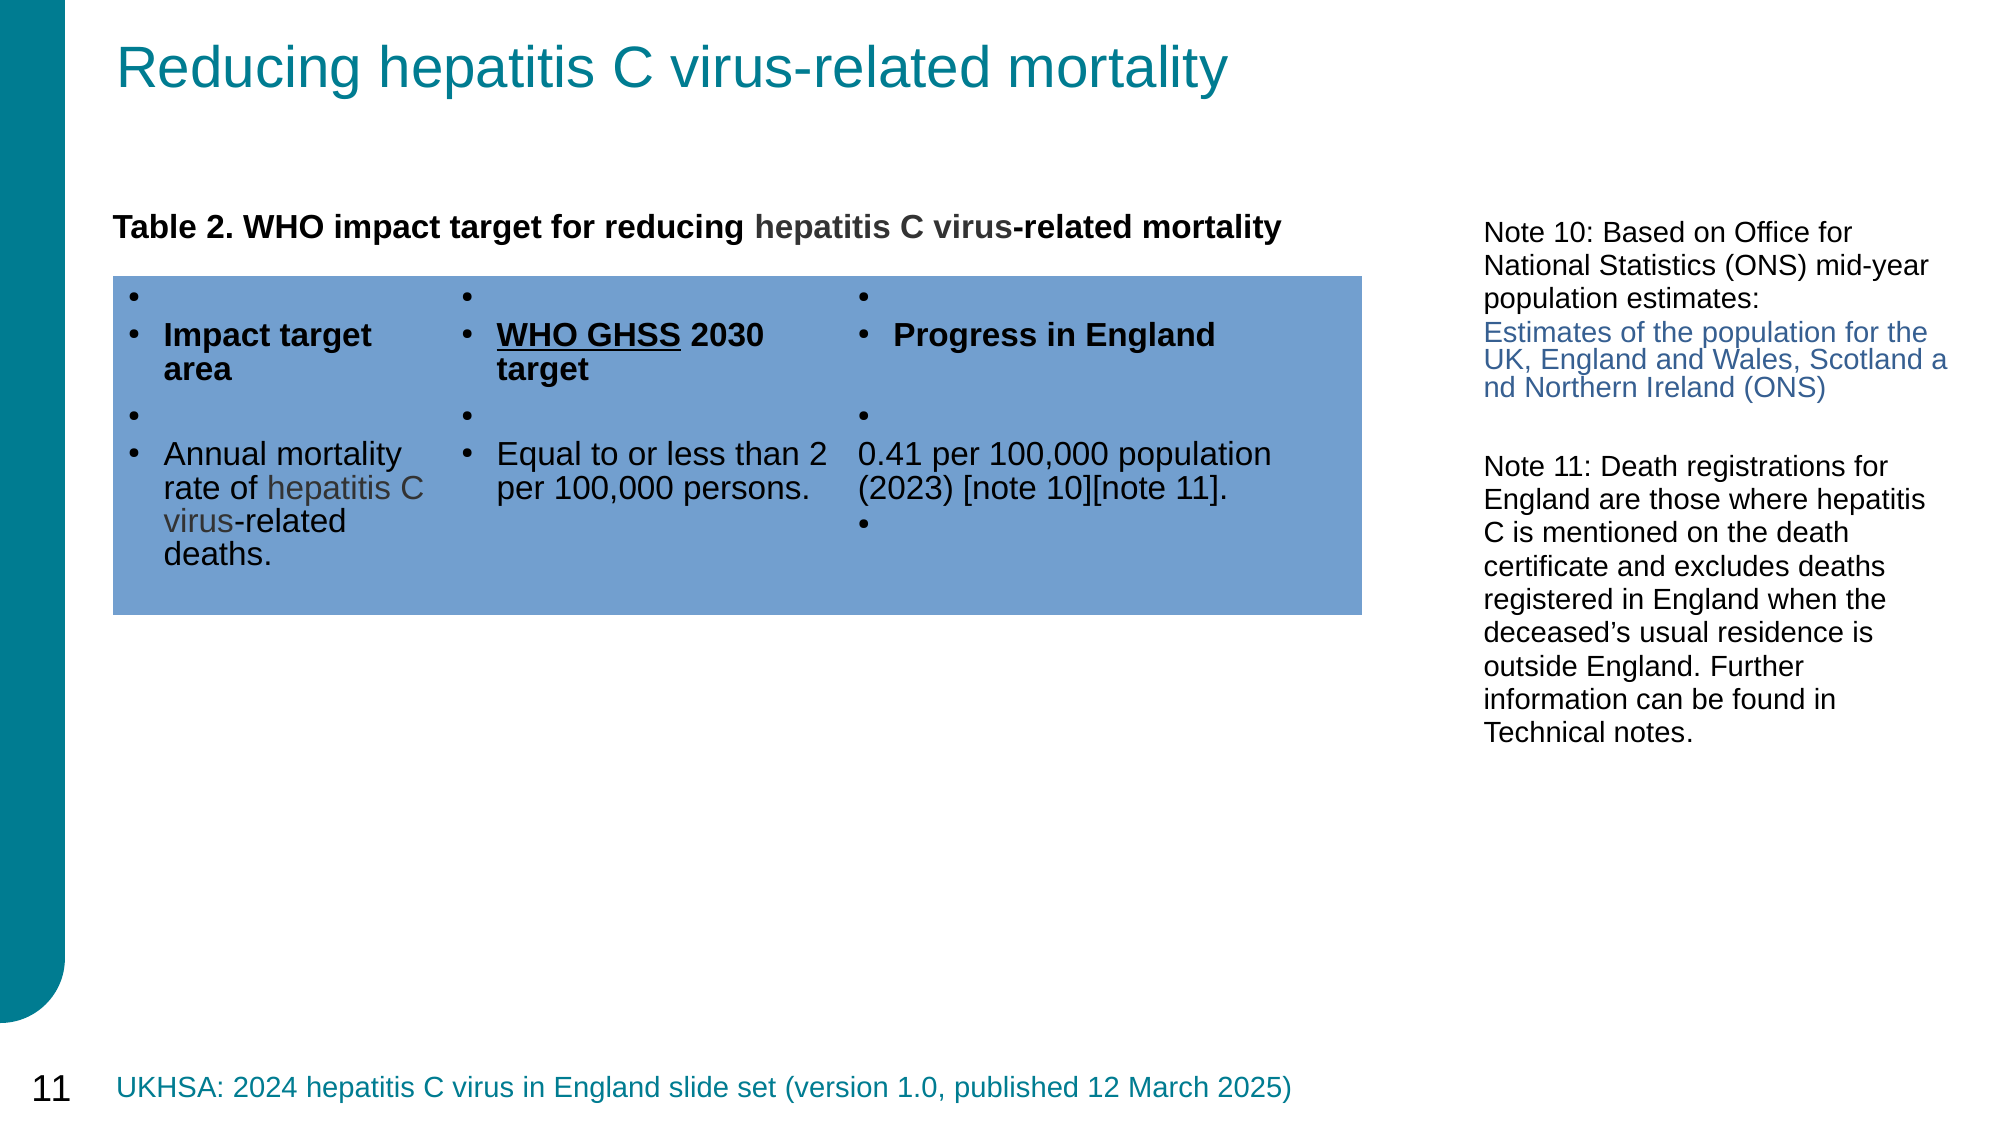

# Reducing hepatitis C virus-related mortality
Note 10: Based on Office for National Statistics (ONS) mid-year population estimates: Estimates of the population for the UK, England and Wales, Scotland and Northern Ireland (ONS)
Note 11: Death registrations for England are those where hepatitis C is mentioned on the death certificate and excludes deaths registered in England when the deceased’s usual residence is outside England. Further information can be found in Technical notes.
Table 2. WHO impact target for reducing hepatitis C virus-related mortality
| Impact target area | WHO GHSS 2030 target | Progress in England |
| --- | --- | --- |
| Annual mortality rate of hepatitis C virus-related deaths. | Equal to or less than 2 per 100,000 persons. | 0.41 per 100,000 population (2023) [note 10][note 11]. |
11
UKHSA: 2024 hepatitis C virus in England slide set (version 1.0, published 12 March 2025)